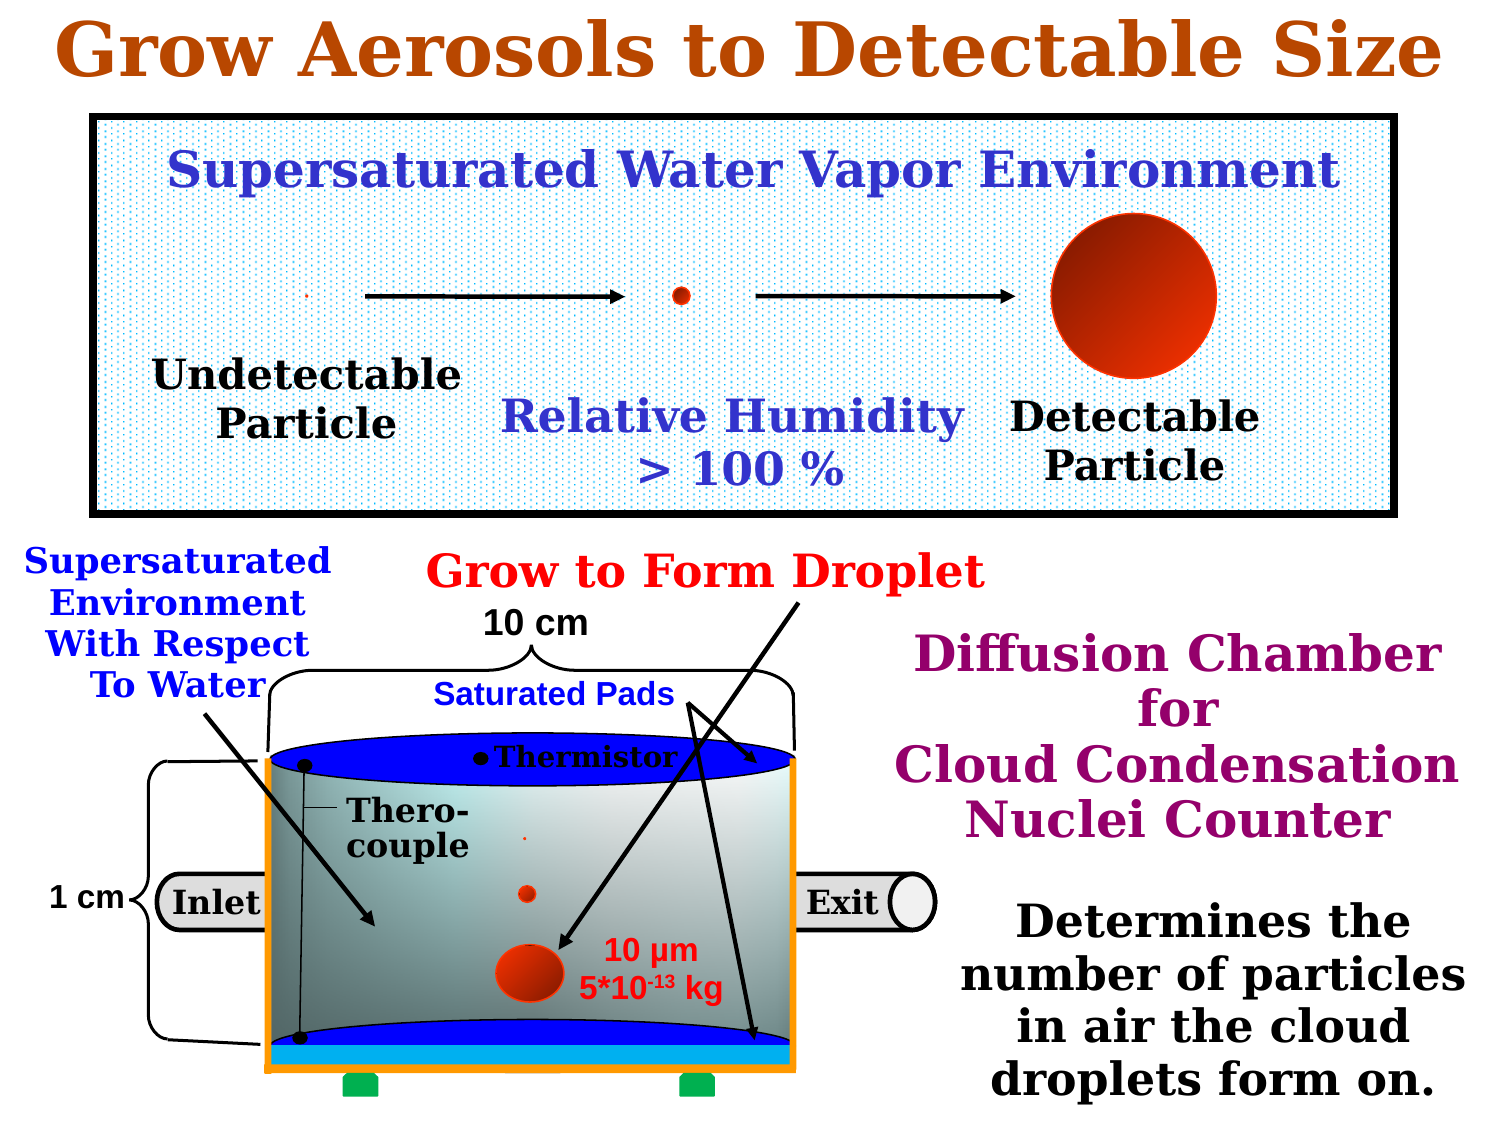

Grow Aerosols to Detectable Size
Supersaturated Water Vapor Environment
Undetectable
Particle
Relative Humidity
 > 100 %
Detectable
Particle
Supersaturated
Environment
With Respect
To Water
Grow to Form Droplet
10 cm
Diffusion Chamber
for
Cloud Condensation Nuclei Counter
Saturated Pads
Thermistor
Thero-
couple
1 cm
Inlet
Exit
Determines the number of particles in air the cloud droplets form on.
10 µm
5*10-13 kg